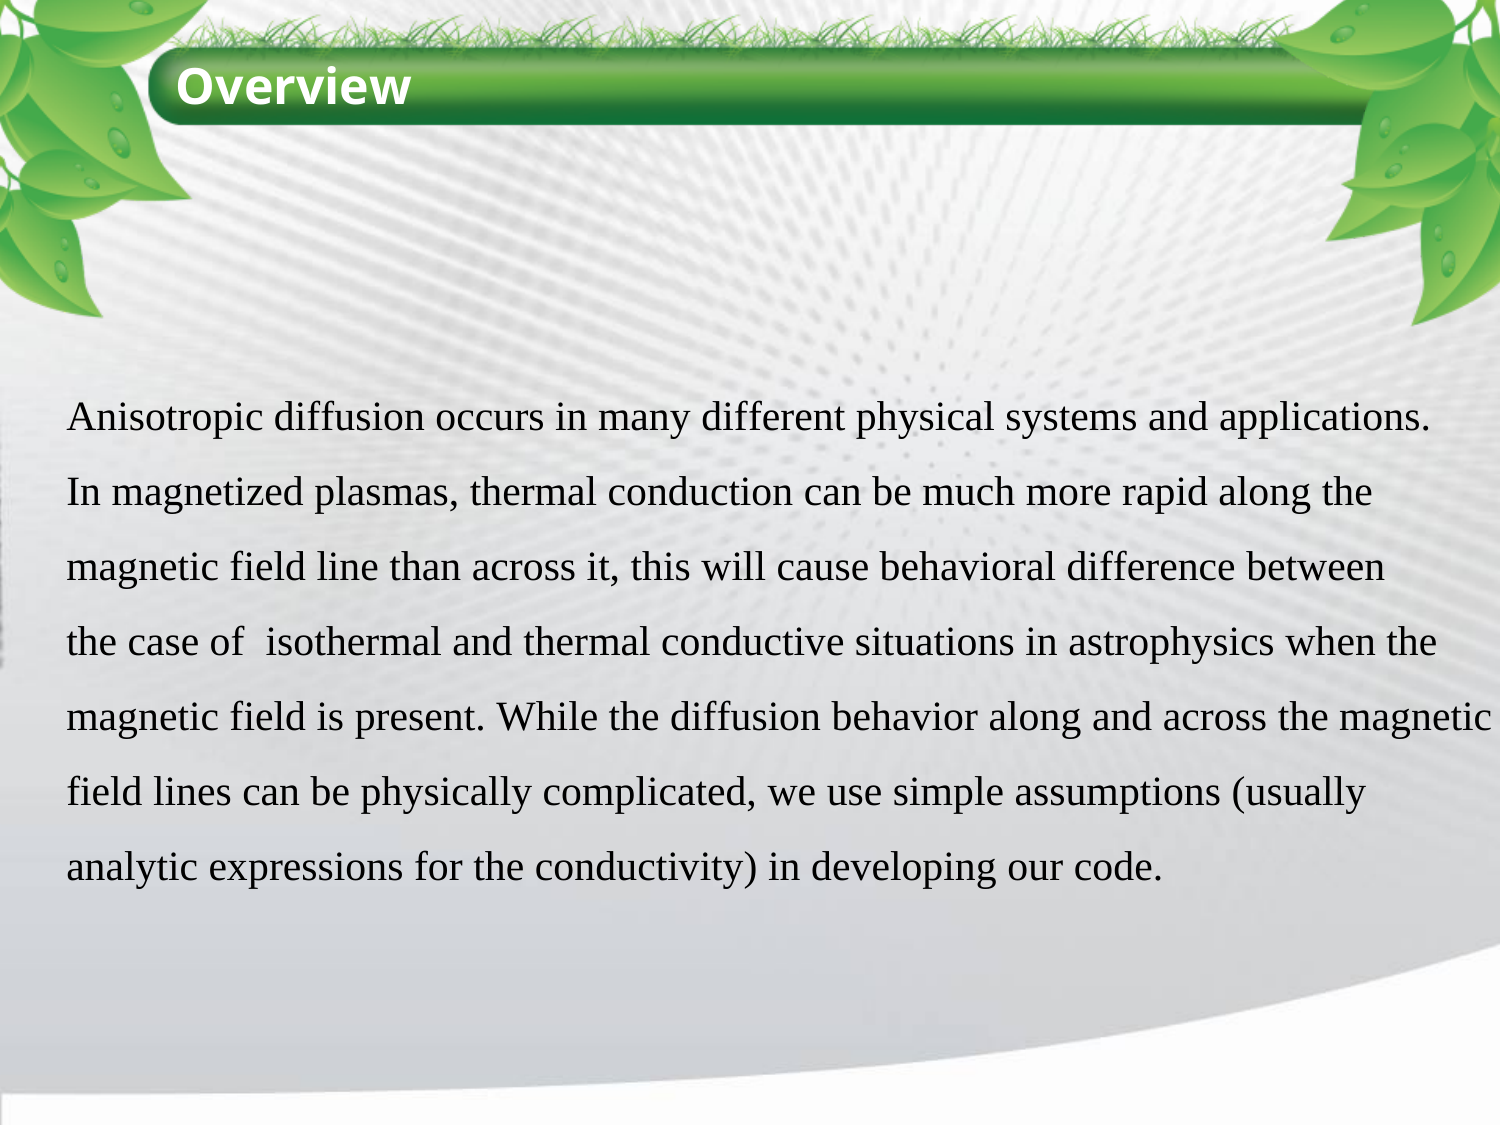

Overview
Anisotropic diffusion occurs in many different physical systems and applications.
In magnetized plasmas, thermal conduction can be much more rapid along the
magnetic field line than across it, this will cause behavioral difference between
the case of isothermal and thermal conductive situations in astrophysics when the
magnetic field is present. While the diffusion behavior along and across the magnetic
field lines can be physically complicated, we use simple assumptions (usually
analytic expressions for the conductivity) in developing our code.